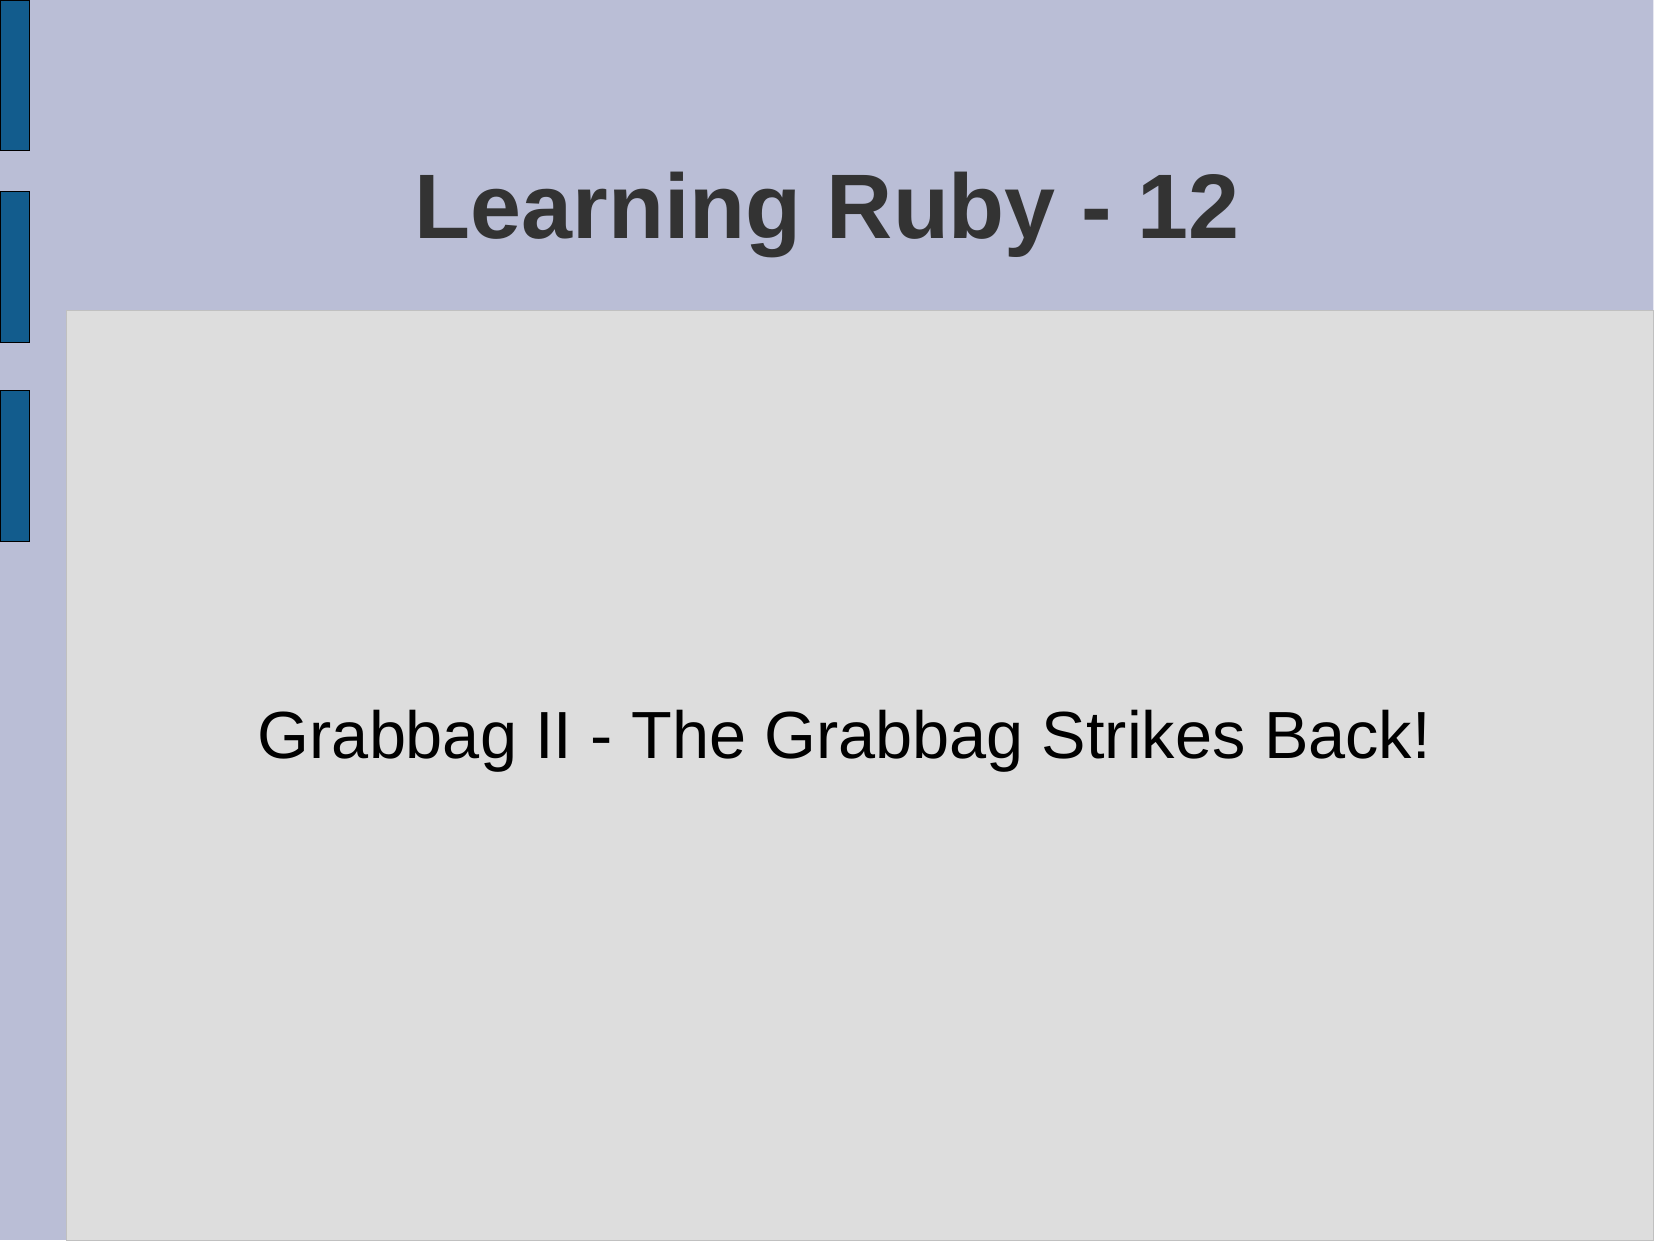

# Learning Ruby - 12
Grabbag II - The Grabbag Strikes Back!